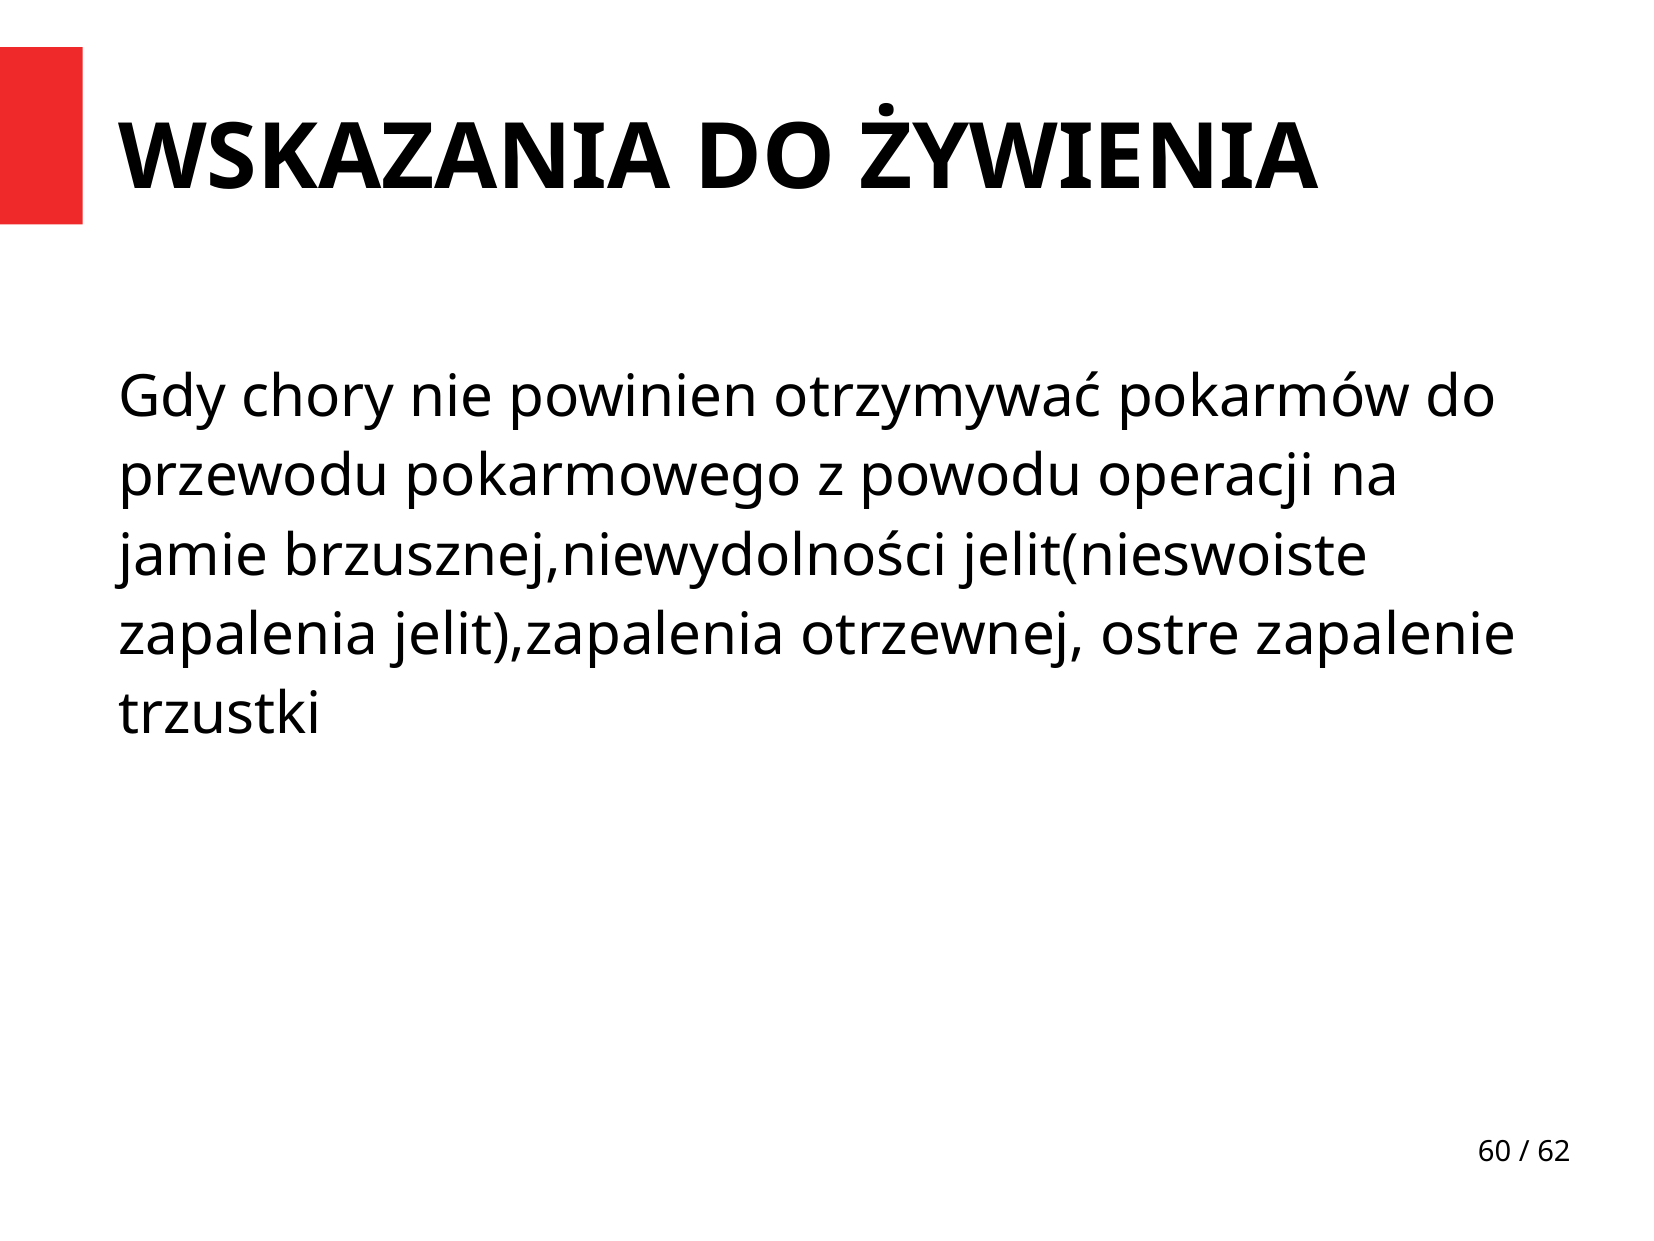

# WSKAZANIA DO ŻYWIENIA
Gdy chory nie powinien otrzymywać pokarmów do przewodu pokarmowego z powodu operacji na jamie brzusznej,niewydolności jelit(nieswoiste zapalenia jelit),zapalenia otrzewnej, ostre zapalenie trzustki
60